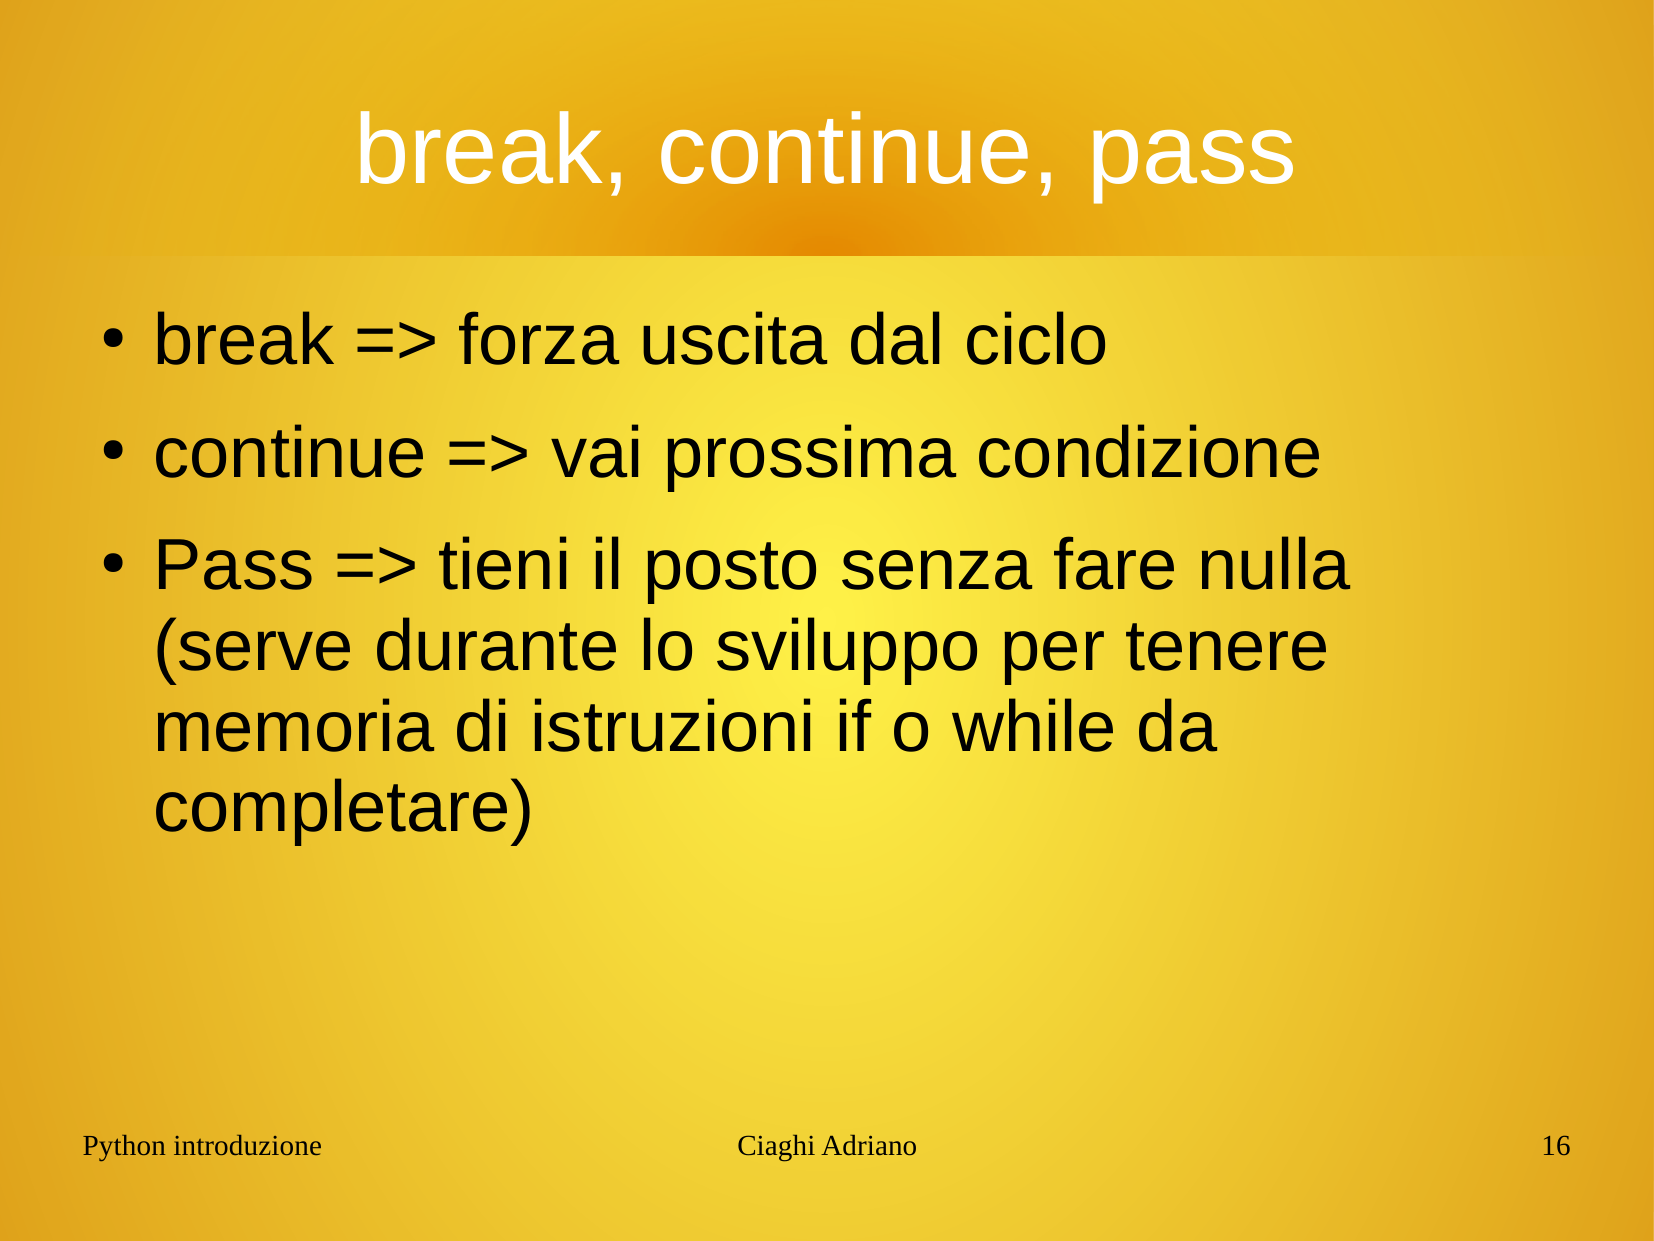

# break, continue, pass
break => forza uscita dal ciclo
continue => vai prossima condizione
Pass => tieni il posto senza fare nulla (serve durante lo sviluppo per tenere memoria di istruzioni if o while da completare)
Python introduzione
Ciaghi Adriano
16